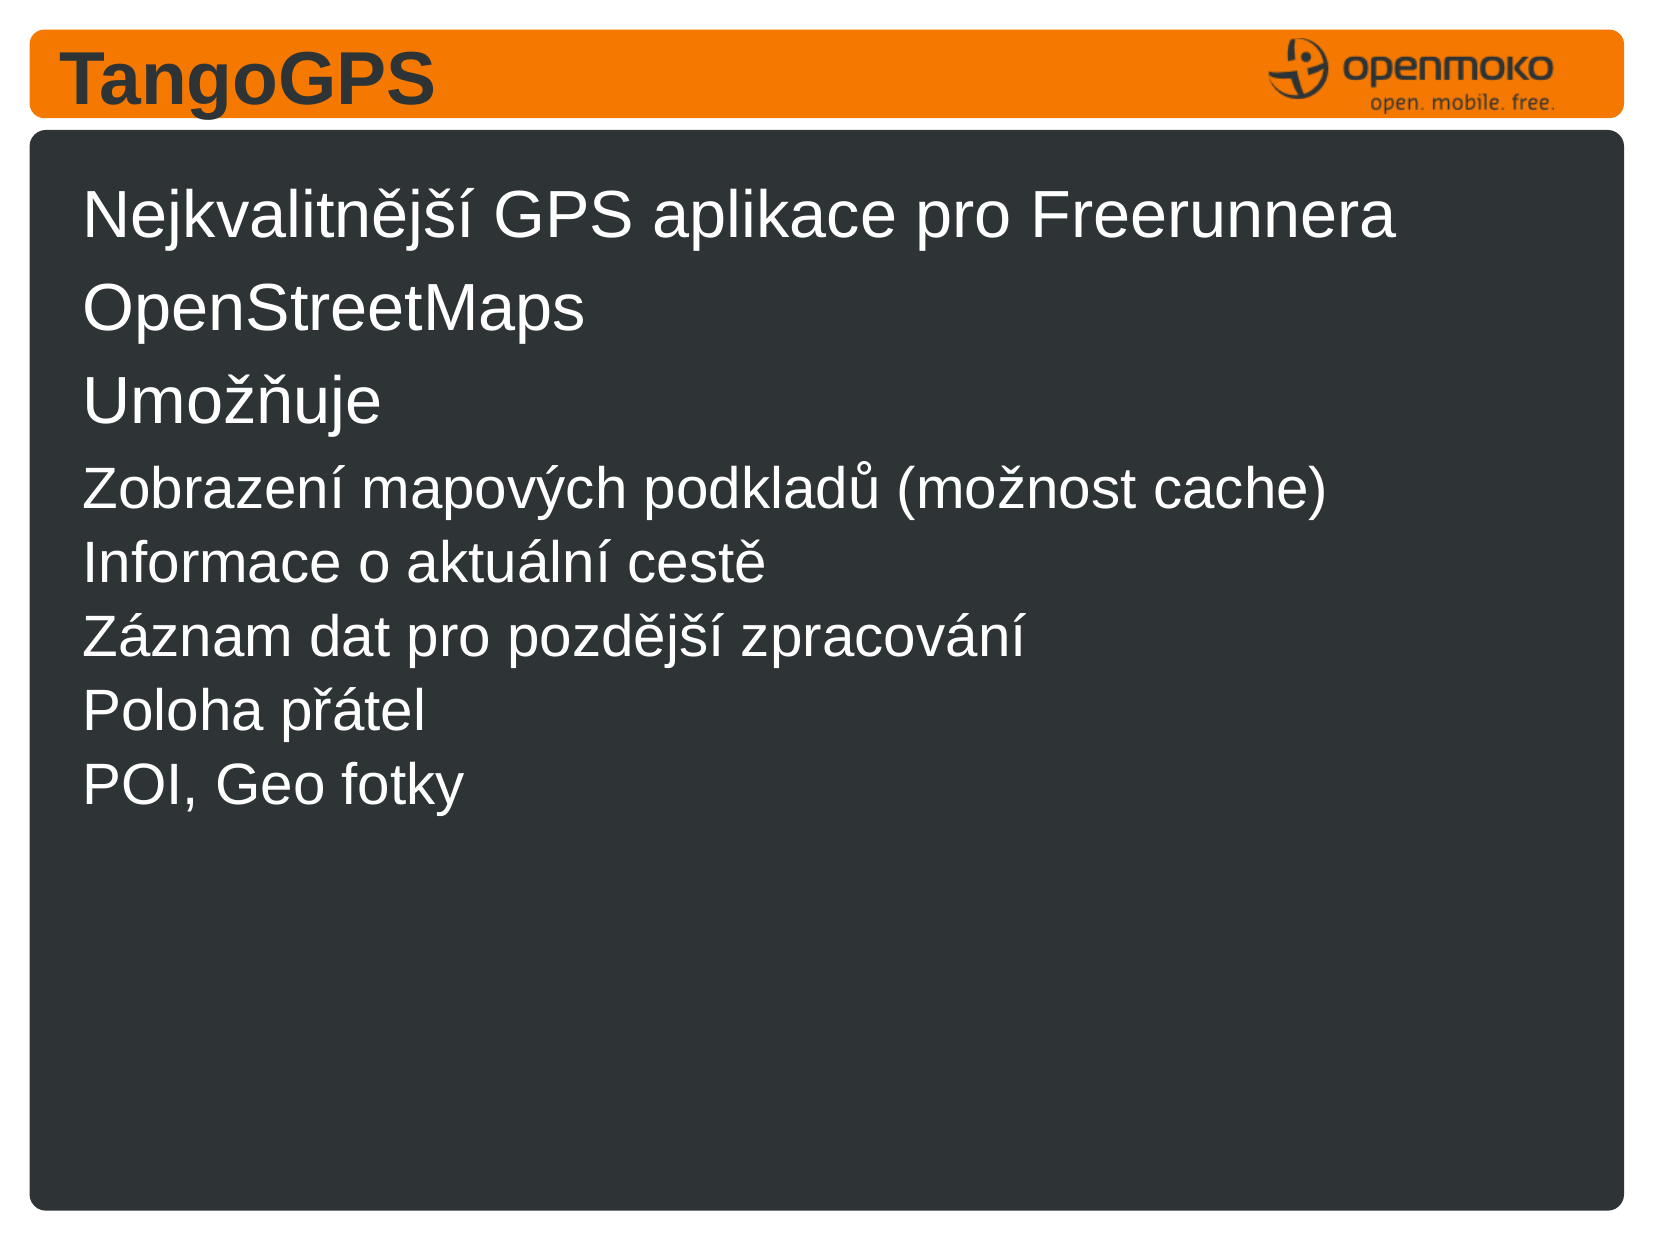

# TangoGPS
Nejkvalitnější GPS aplikace pro Freerunnera
OpenStreetMaps
Umožňuje
Zobrazení mapových podkladů (možnost cache)
Informace o aktuální cestě
Záznam dat pro pozdější zpracování
Poloha přátel
POI, Geo fotky